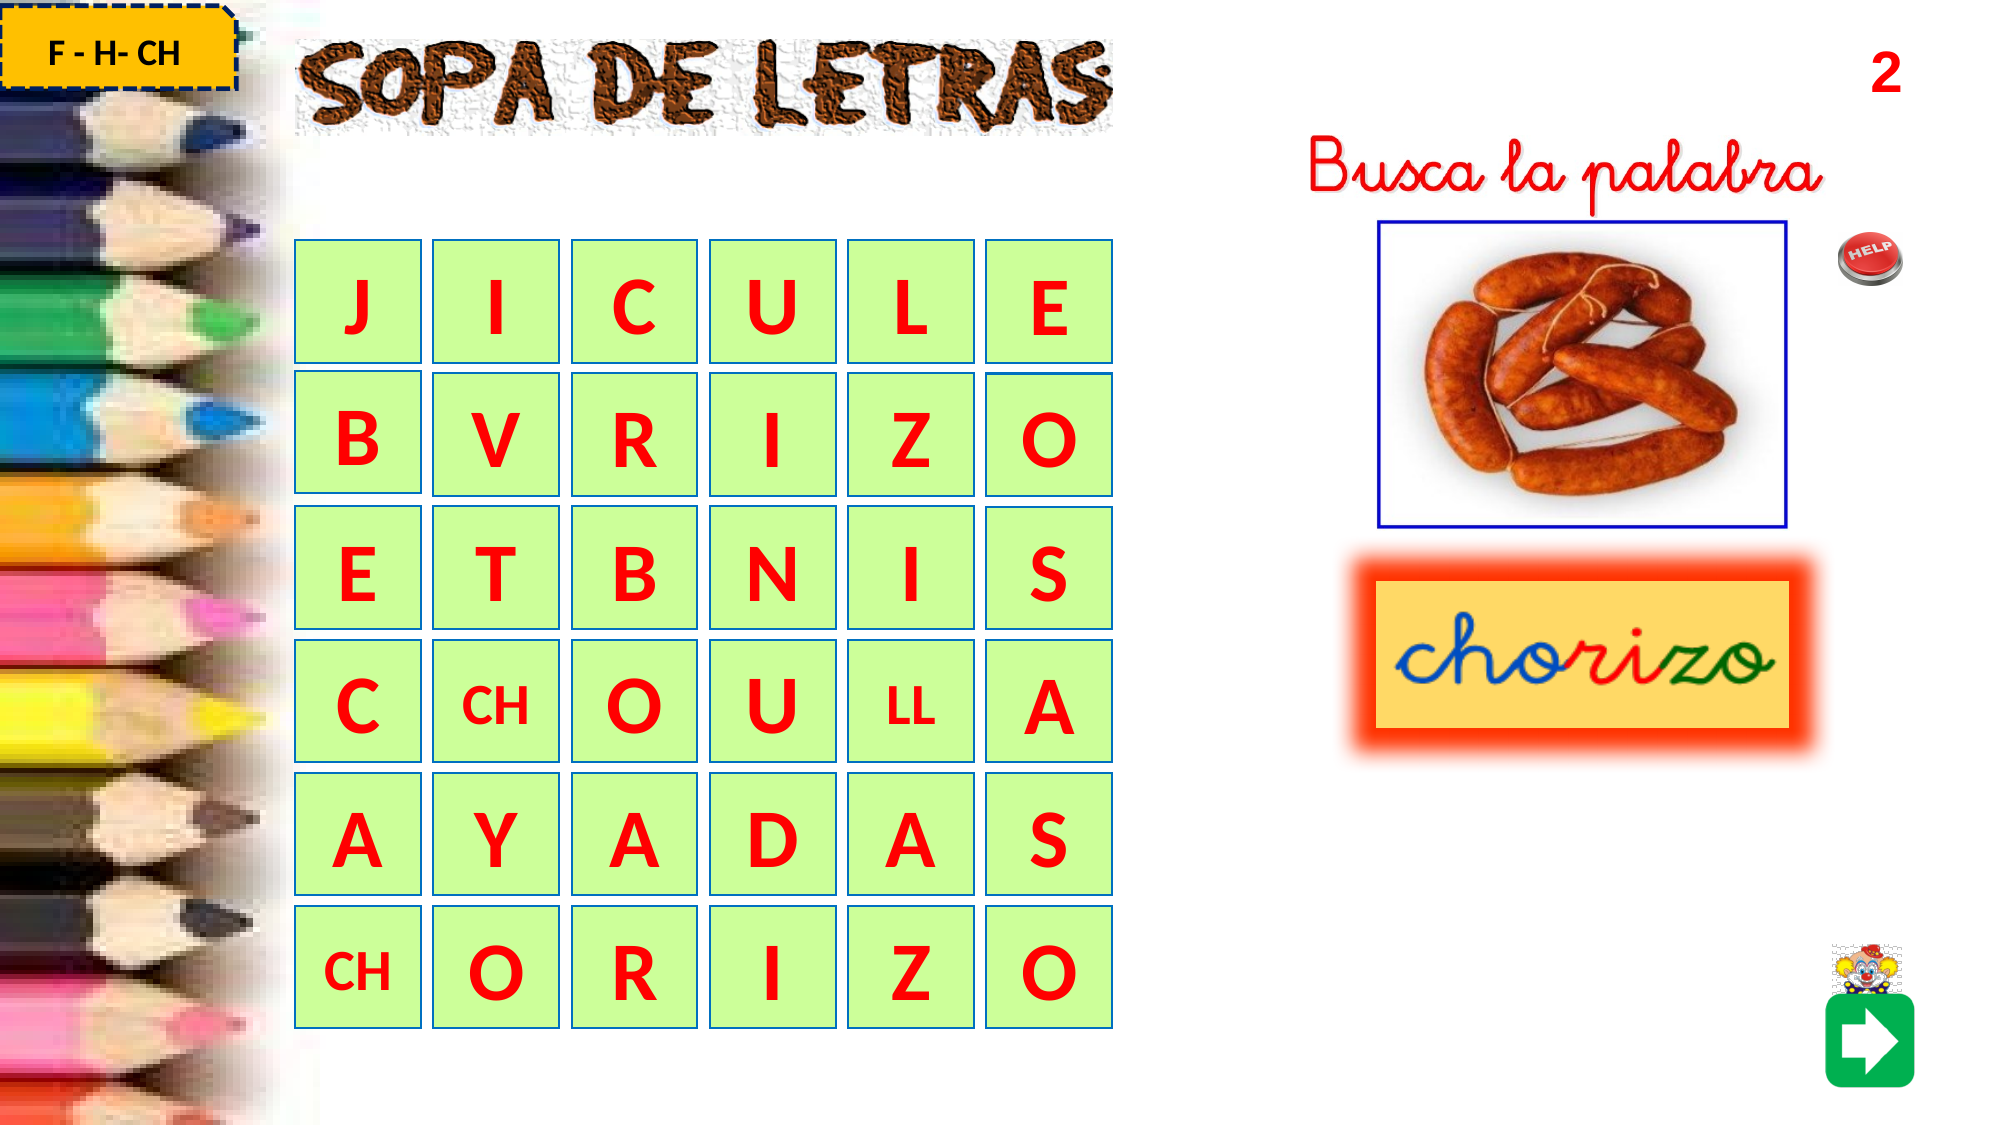

F - H- CH
2
J
I
C
U
L
E
B
V
R
I
Z
O
E
T
B
N
I
S
C
CH
O
U
LL
A
A
Y
A
D
A
S
CH
O
R
I
Z
O